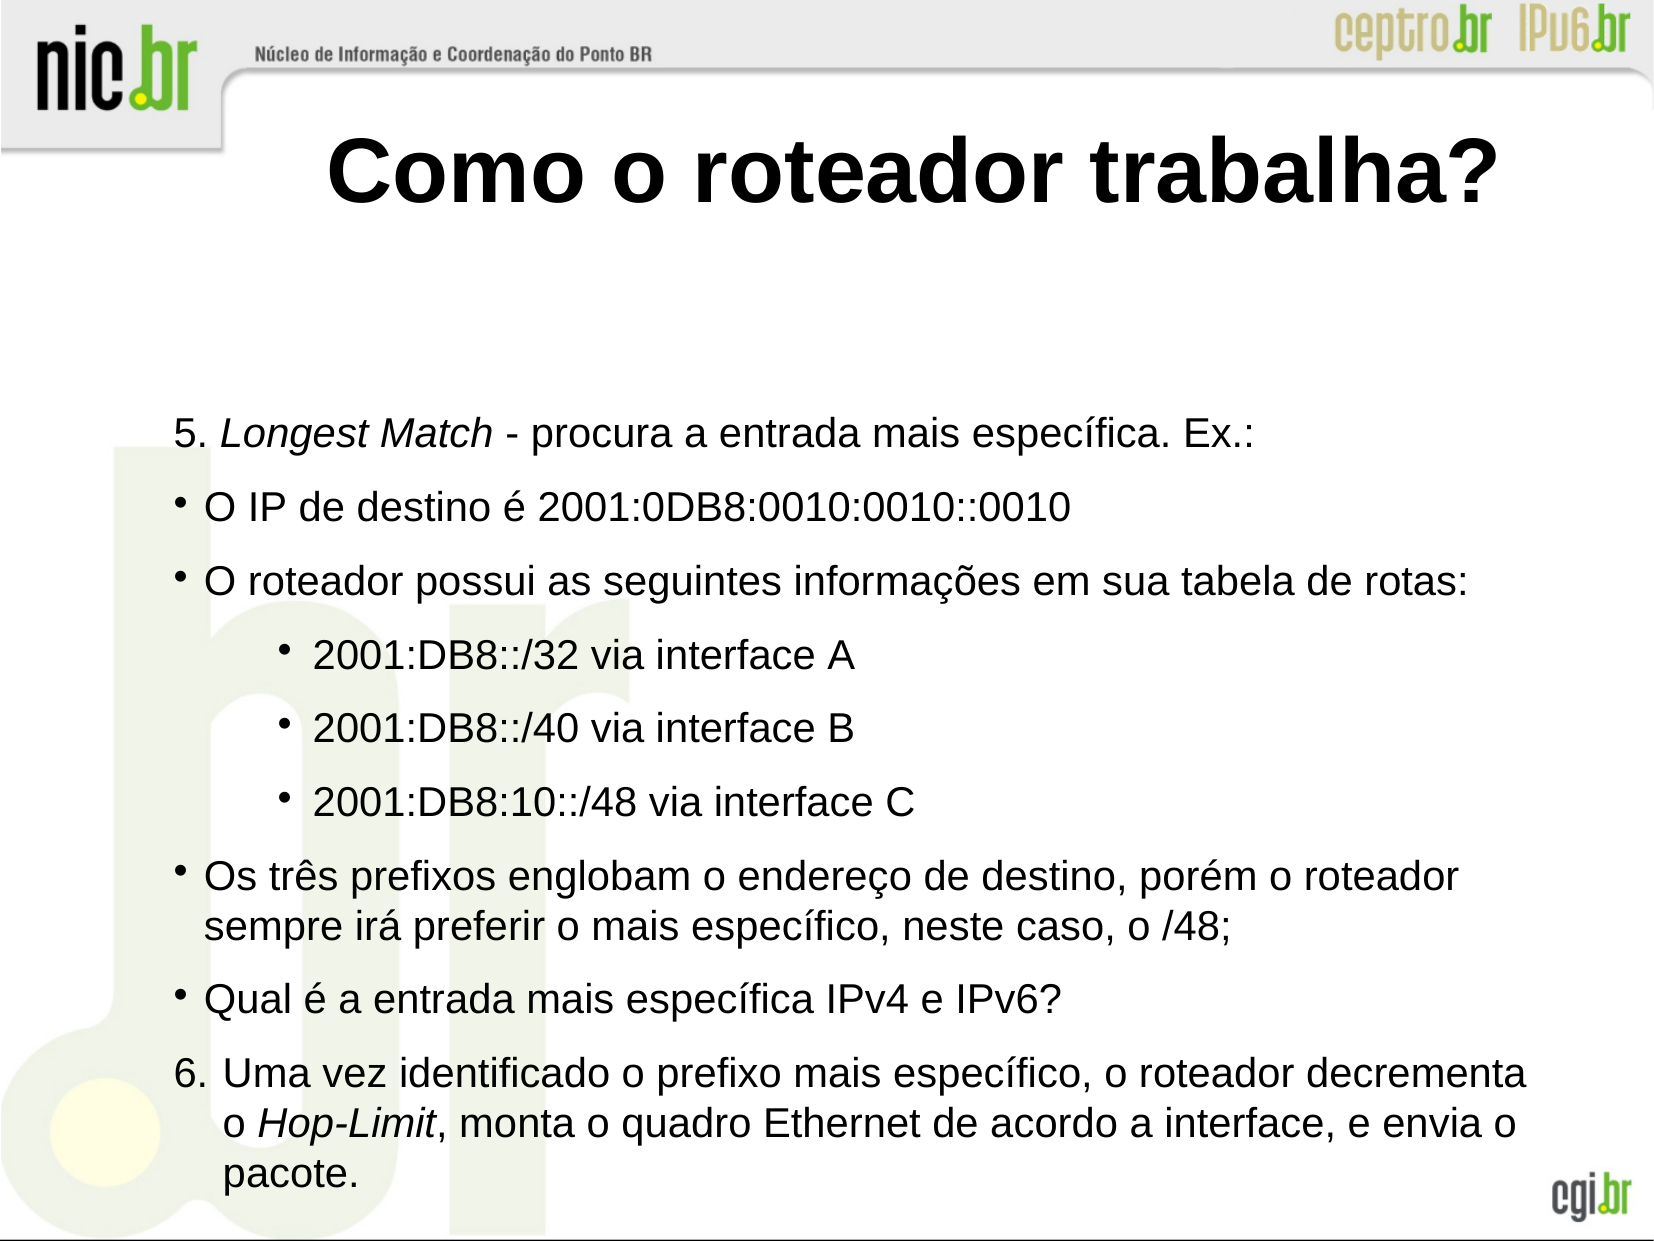

Como o roteador trabalha?
5. Longest Match - procura a entrada mais específica. Ex.:
O IP de destino é 2001:0DB8:0010:0010::0010
O roteador possui as seguintes informações em sua tabela de rotas:
2001:DB8::/32 via interface A
2001:DB8::/40 via interface B
2001:DB8:10::/48 via interface C
Os três prefixos englobam o endereço de destino, porém o roteador sempre irá preferir o mais específico, neste caso, o /48;
Qual é a entrada mais específica IPv4 e IPv6?
6. 	Uma vez identificado o prefixo mais específico, o roteador decrementa 	o Hop-Limit, monta o quadro Ethernet de acordo a interface, e envia o 	pacote.